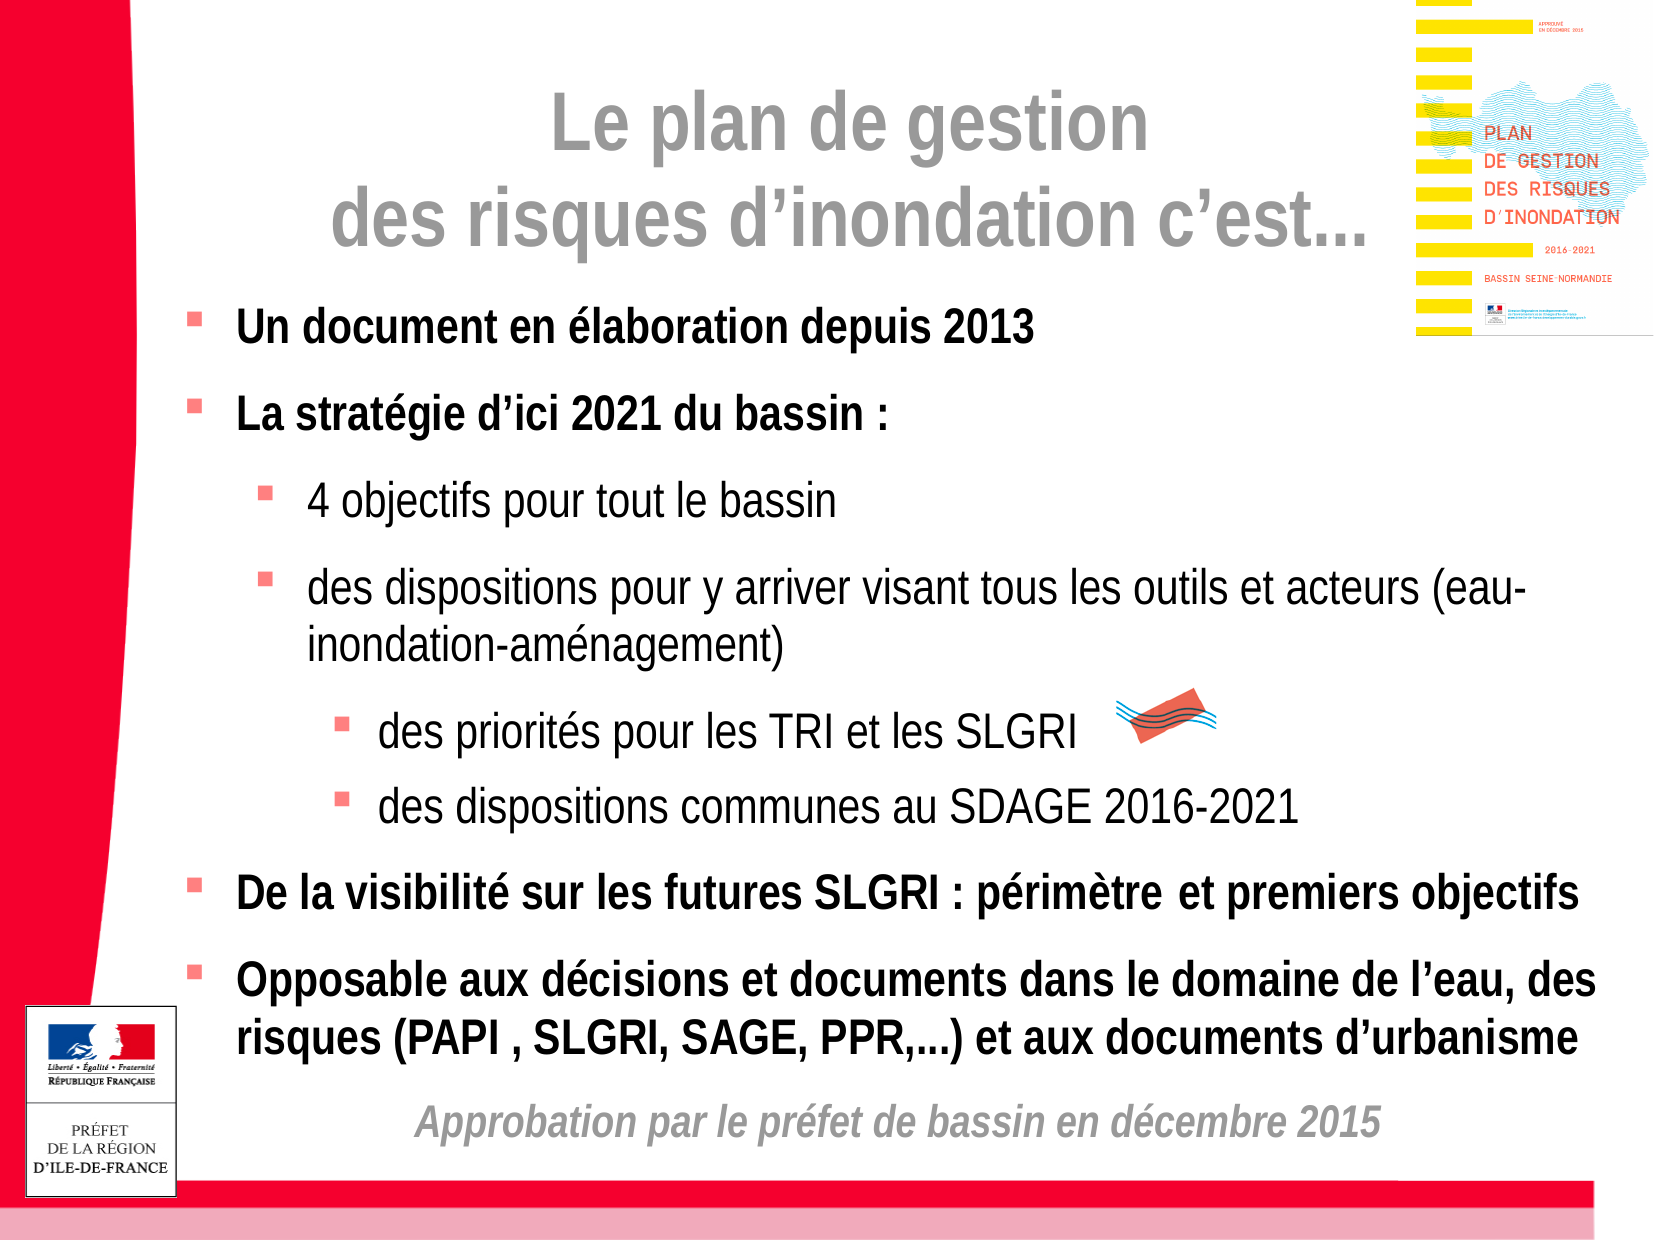

# Le plan de gestion des risques d’inondation c’est...
Un document en élaboration depuis 2013
La stratégie d’ici 2021 du bassin :
4 objectifs pour tout le bassin
des dispositions pour y arriver visant tous les outils et acteurs (eau-inondation-aménagement)
des priorités pour les TRI et les SLGRI
des dispositions communes au SDAGE 2016-2021
De la visibilité sur les futures SLGRI : périmètre et premiers objectifs
Opposable aux décisions et documents dans le domaine de l’eau, des risques (PAPI , SLGRI, SAGE, PPR,...) et aux documents d’urbanisme
Approbation par le préfet de bassin en décembre 2015